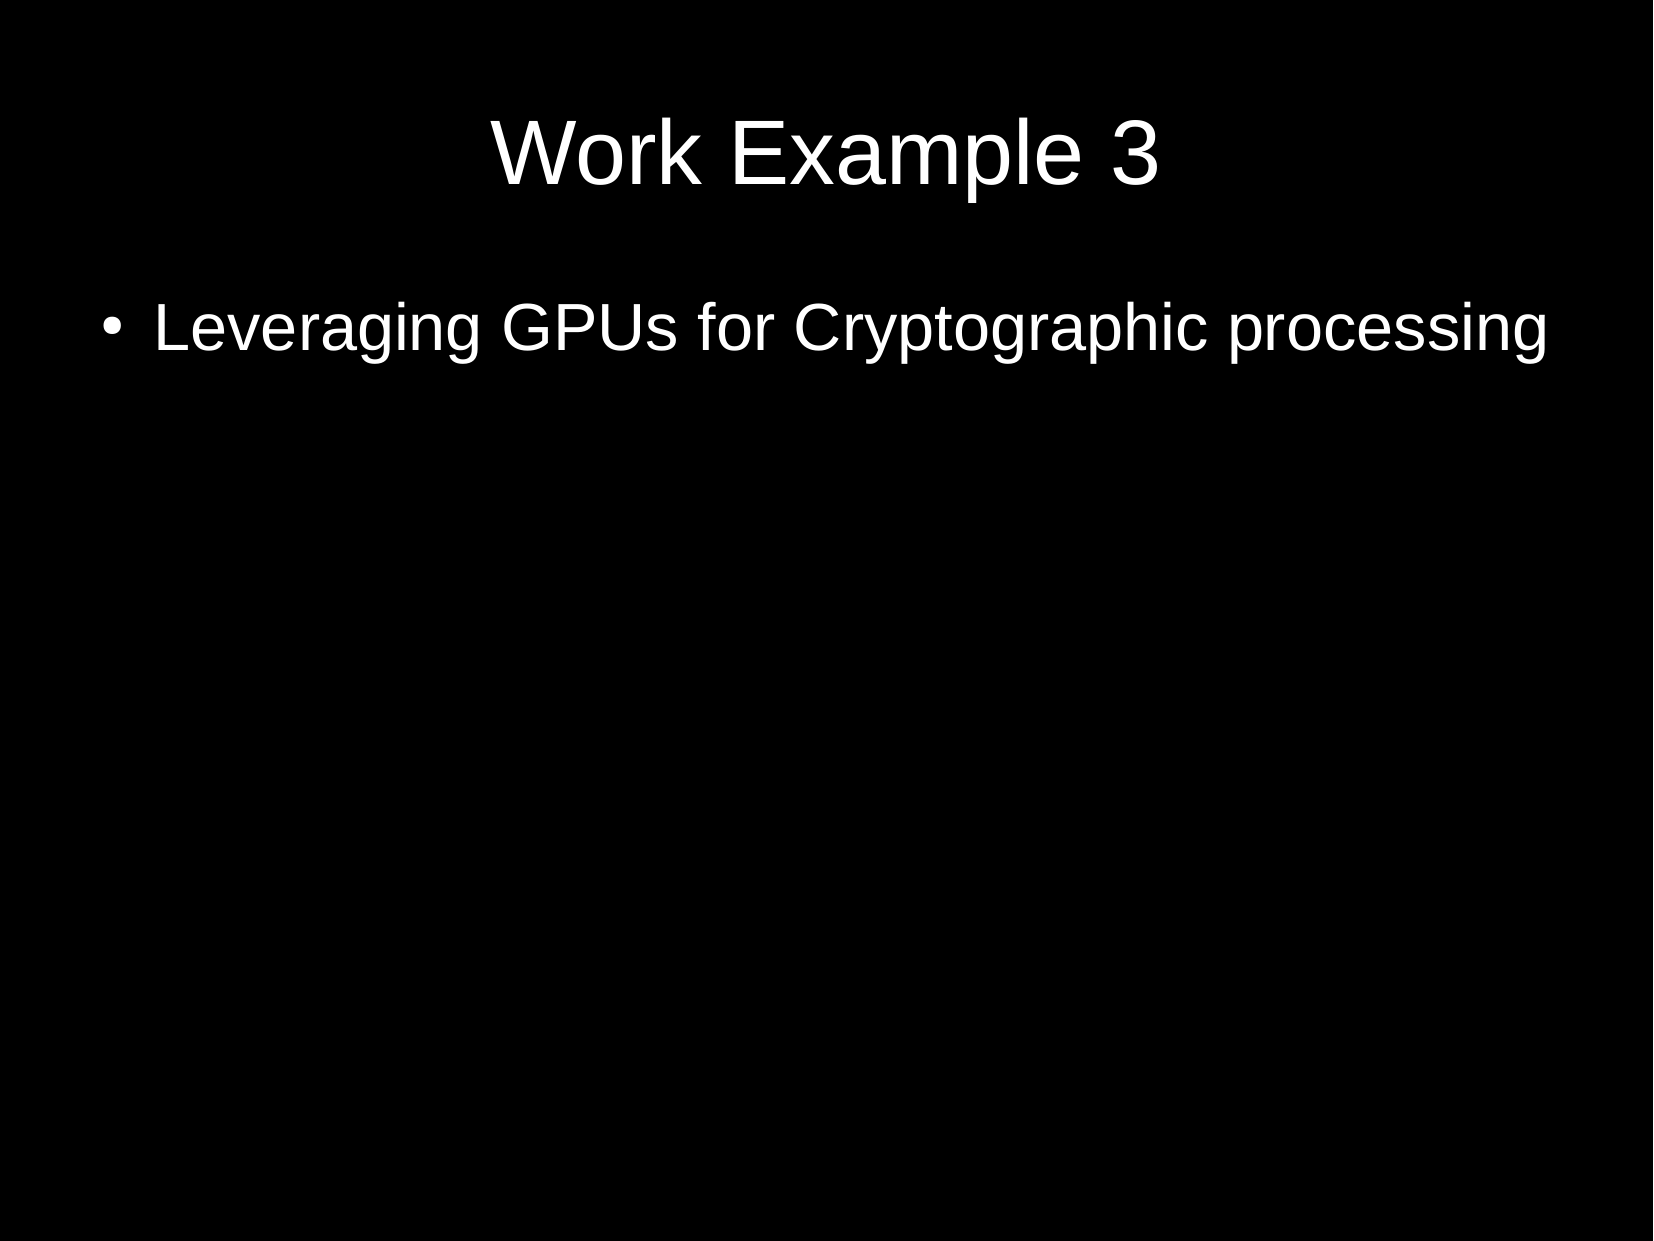

# Work Example 3
Leveraging GPUs for Cryptographic processing